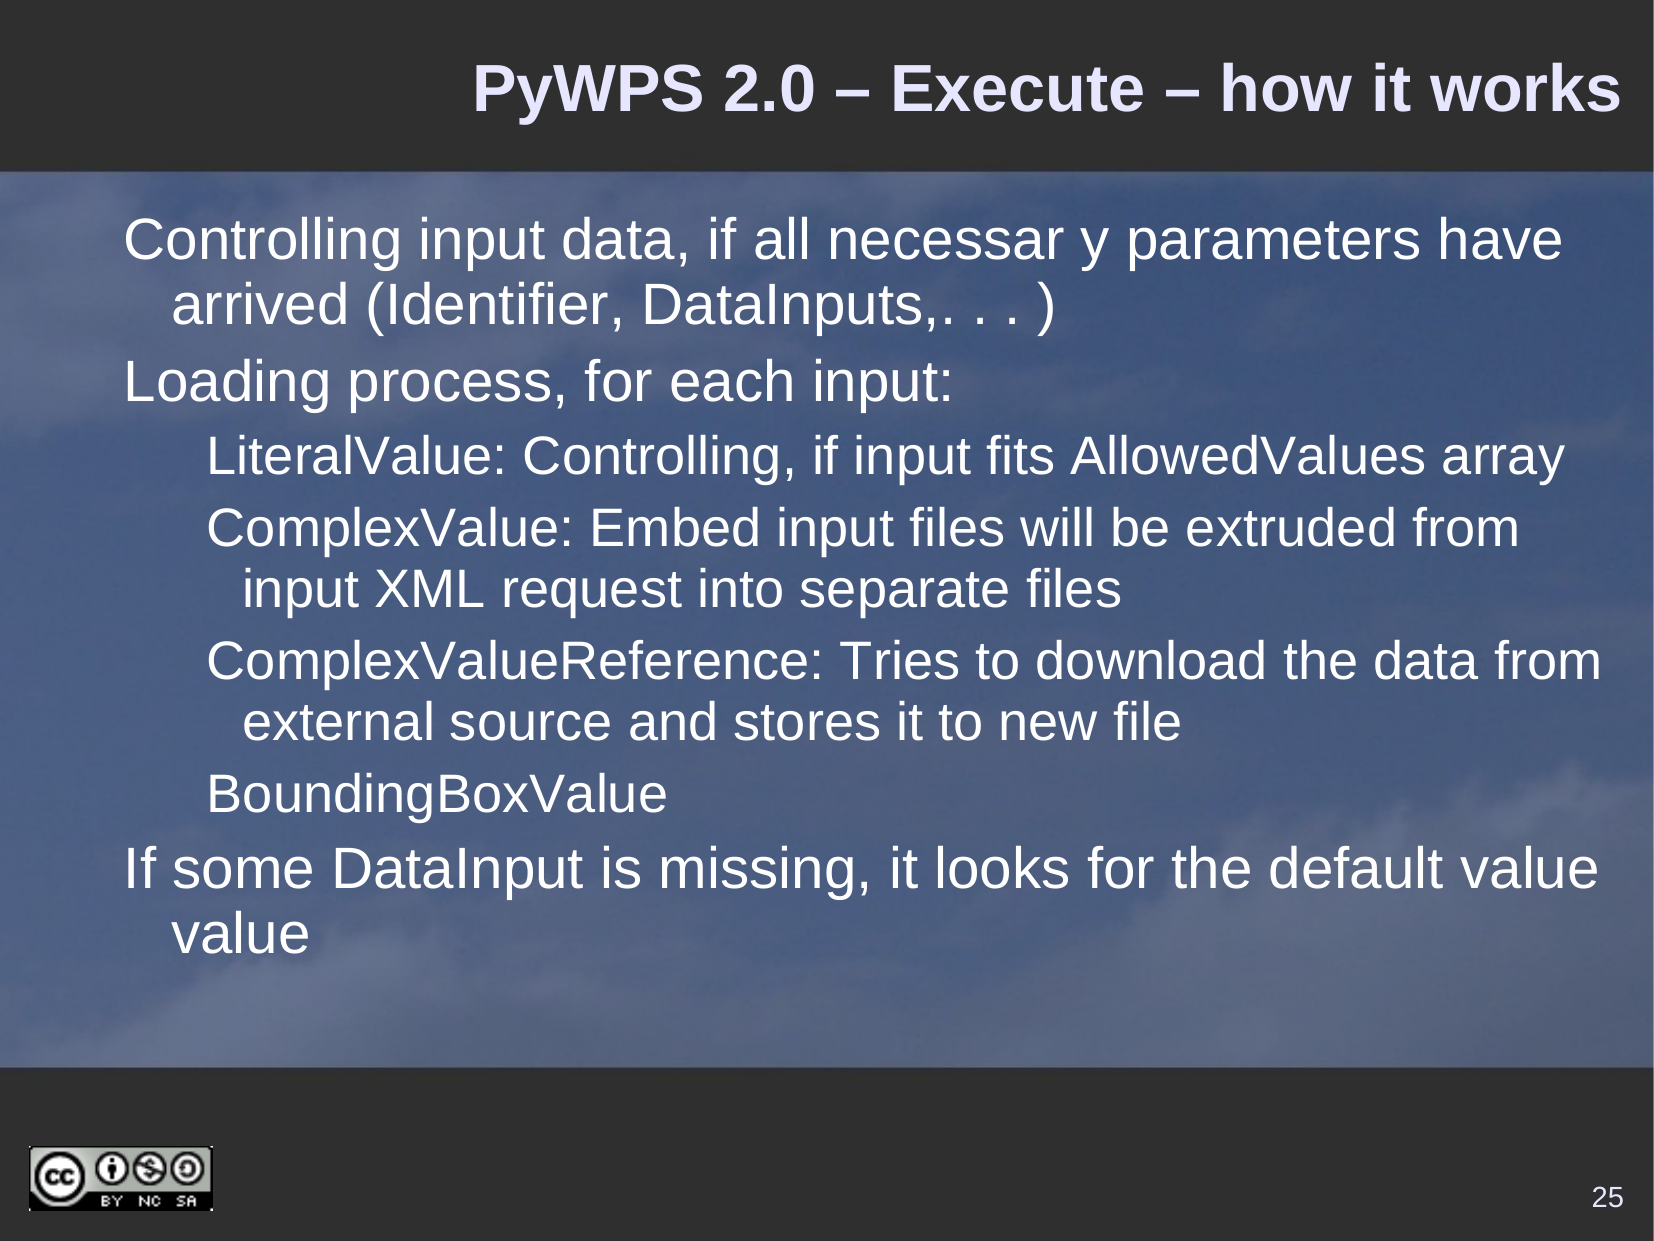

# PyWPS 2.0 – Execute – how it works
Controlling input data, if all necessar y parameters have arrived (Identifier, DataInputs,. . . )
Loading process, for each input:
LiteralValue: Controlling, if input fits AllowedValues array
ComplexValue: Embed input files will be extruded from input XML request into separate files
ComplexValueReference: Tries to download the data from external source and stores it to new file
BoundingBoxValue
If some DataInput is missing, it looks for the default value value
2006-06-01
25